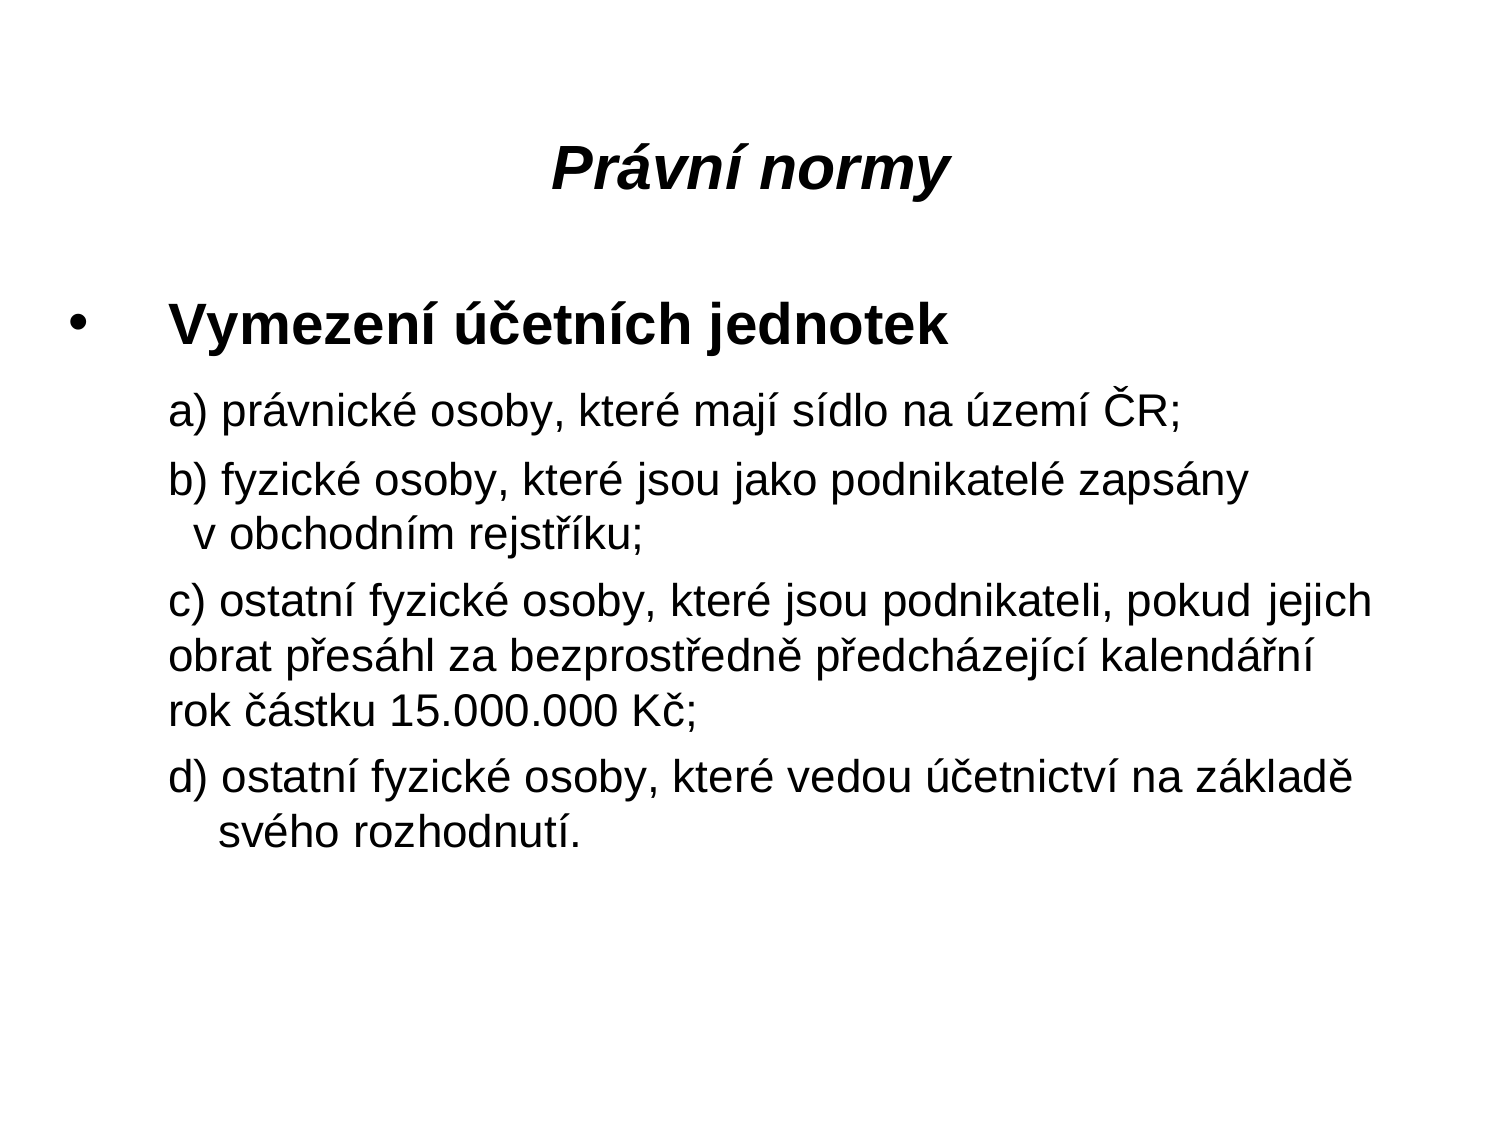

# Právní normy
Vymezení účetních jednotek
	a) právnické osoby, které mají sídlo na území ČR;
	b) fyzické osoby, které jsou jako podnikatelé zapsány v obchodním rejstříku;
	c) ostatní fyzické osoby, které jsou podnikateli, pokud 	jejich obrat přesáhl za bezprostředně předcházející kalendářní rok částku 15.000.000 Kč;
	d) ostatní fyzické osoby, které vedou účetnictví na základě 	svého rozhodnutí.